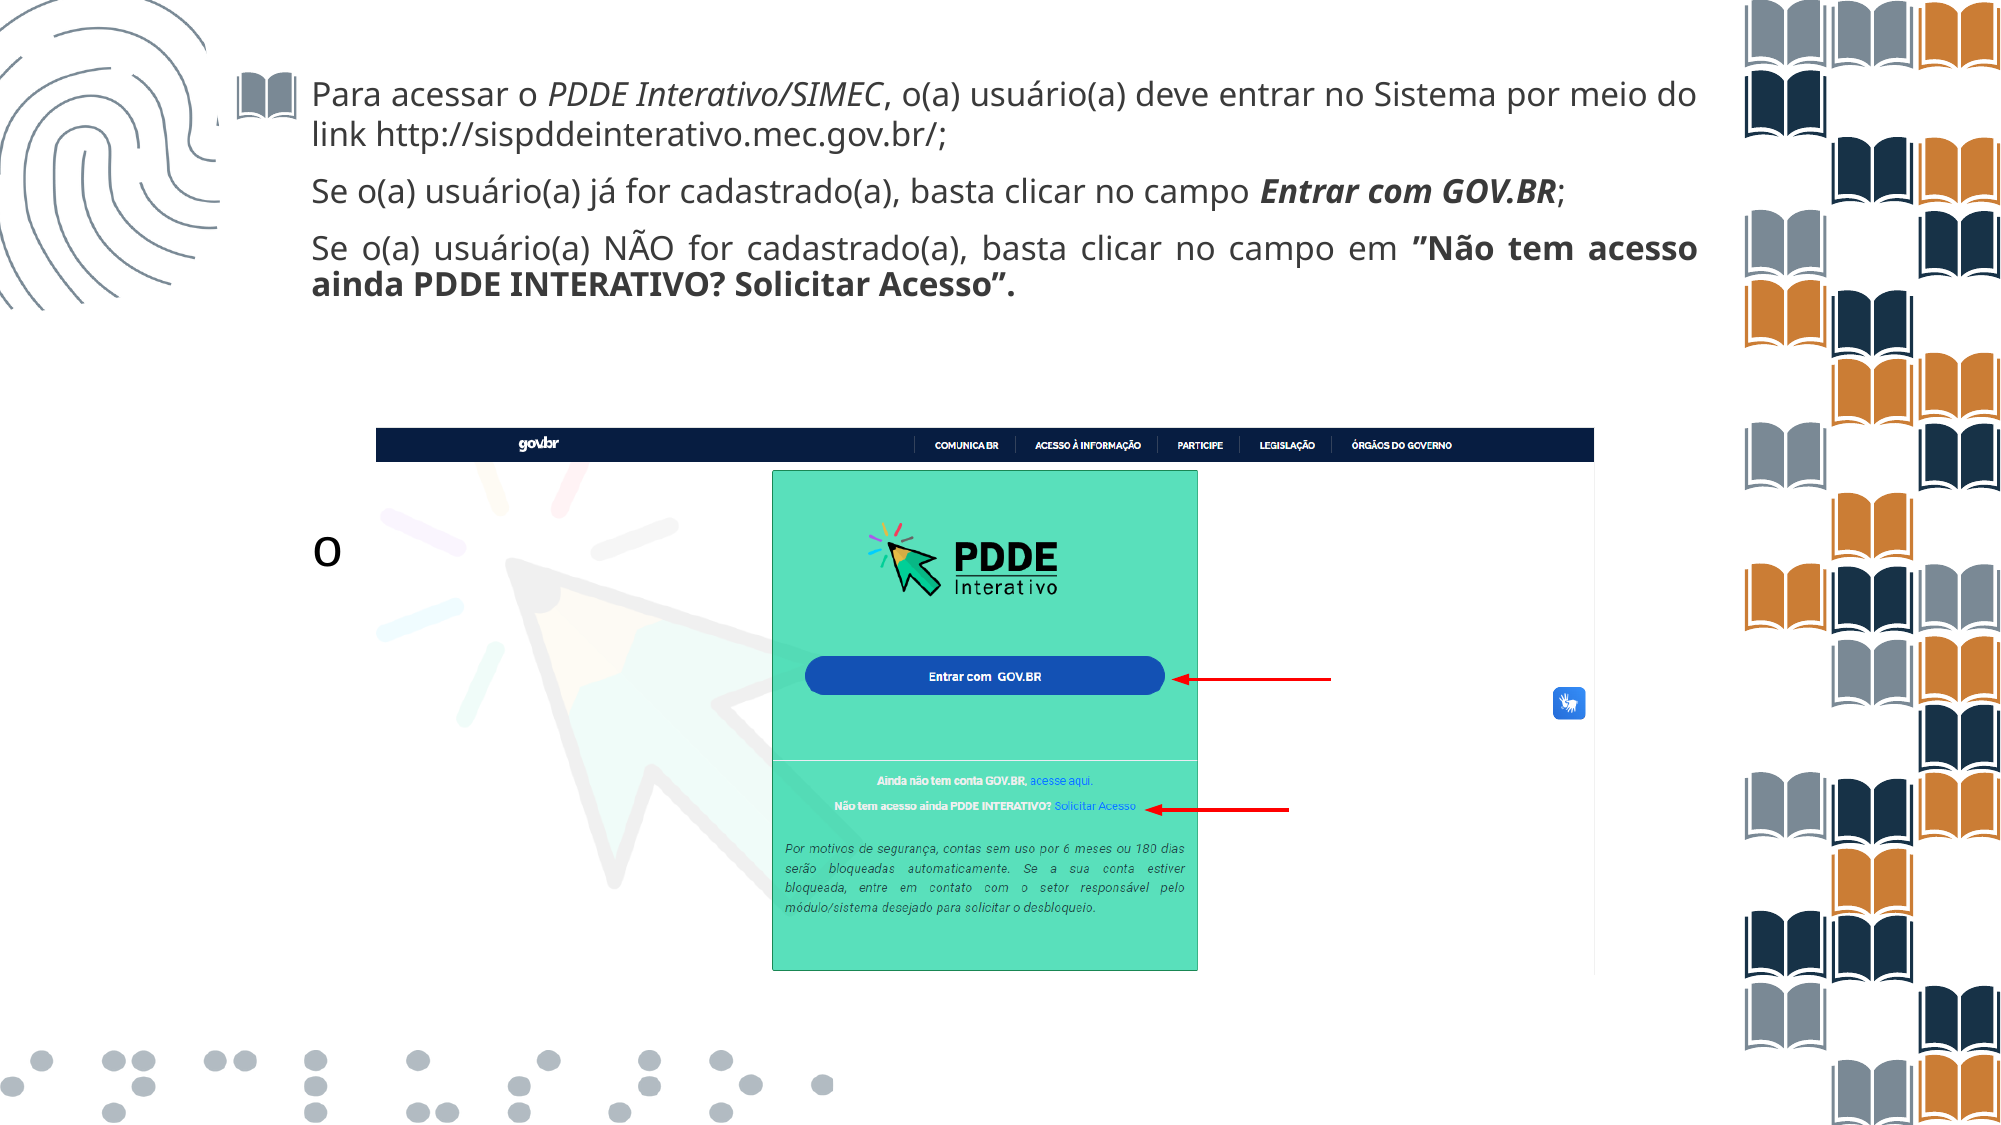

Para acessar o PDDE Interativo/SIMEC, o(a) usuário(a) deve entrar no Sistema por meio do link http://sispddeinterativo.mec.gov.br/;
Se o(a) usuário(a) já for cadastrado(a), basta clicar no campo Entrar com GOV.BR;
Se o(a) usuário(a) NÃO for cadastrado(a), basta clicar no campo em ’’Não tem acesso ainda PDDE INTERATIVO? Solicitar Acesso’’.